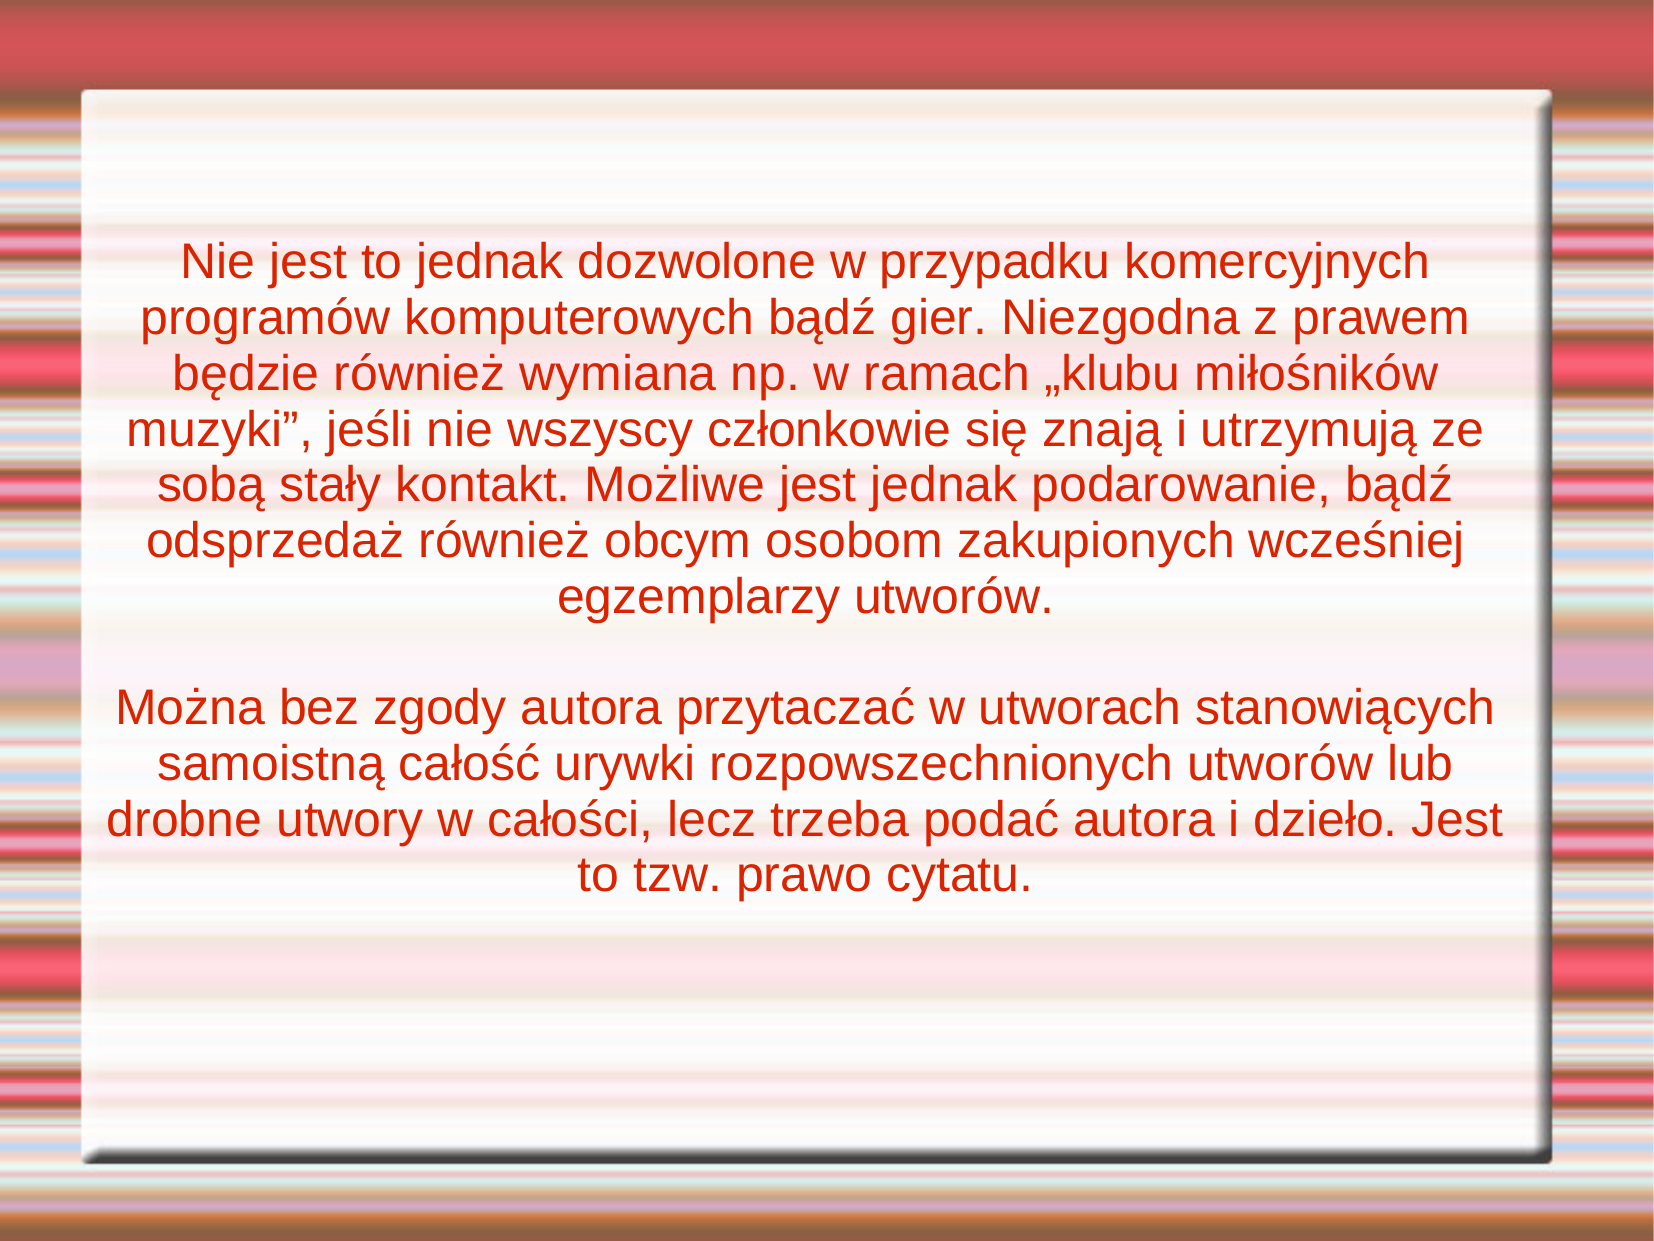

# Nie jest to jednak dozwolone w przypadku komercyjnych programów komputerowych bądź gier. Niezgodna z prawem będzie również wymiana np. w ramach „klubu miłośników muzyki”, jeśli nie wszyscy członkowie się znają i utrzymują ze sobą stały kontakt. Możliwe jest jednak podarowanie, bądź odsprzedaż również obcym osobom zakupionych wcześniej egzemplarzy utworów. Można bez zgody autora przytaczać w utworach stanowiących samoistną całość urywki rozpowszechnionych utworów lub drobne utwory w całości, lecz trzeba podać autora i dzieło. Jest to tzw. prawo cytatu.